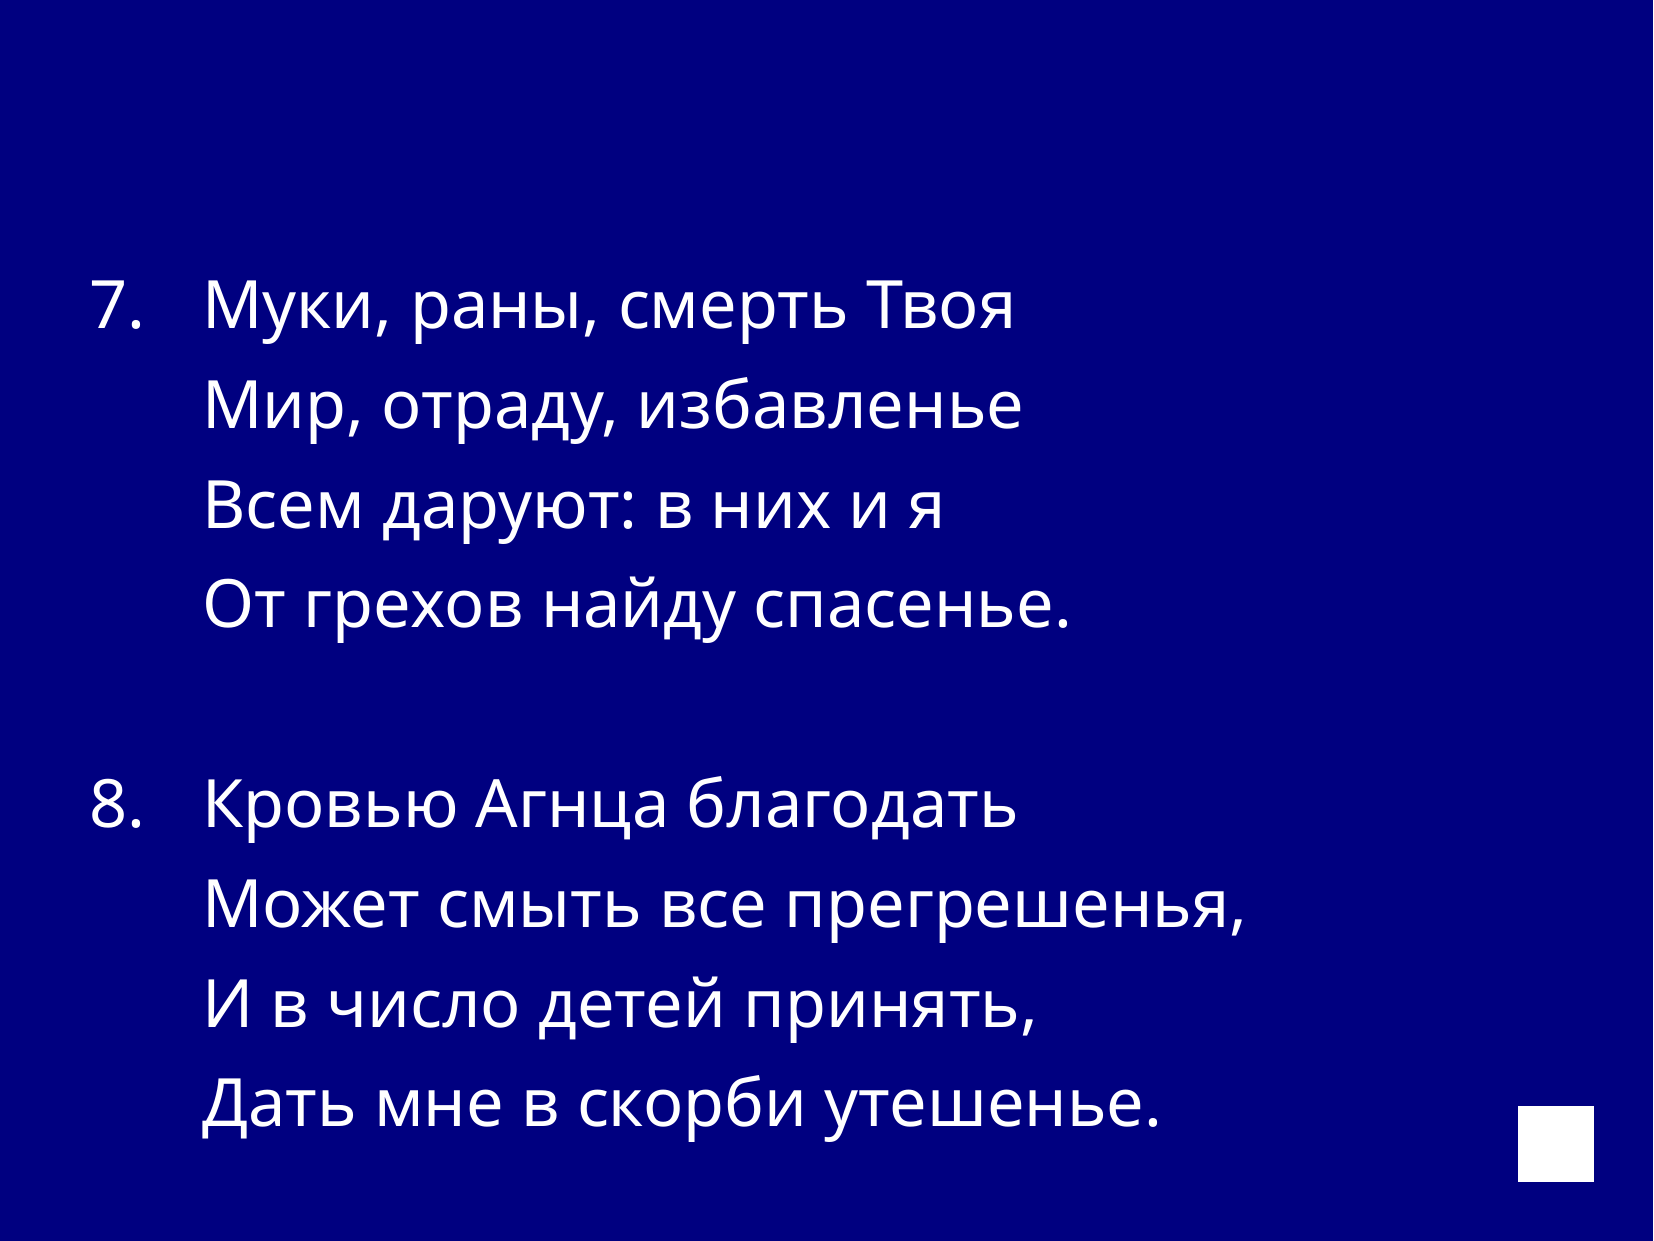

7.	Муки, раны, смерть Твоя
	Мир, отраду, избавленье
	Всем даруют: в них и я
	От грехов найду спасенье.
8.	Кровью Агнца благодать
	Может смыть все прегрешенья,
	И в число детей принять,
	Дать мне в скорби утешенье.